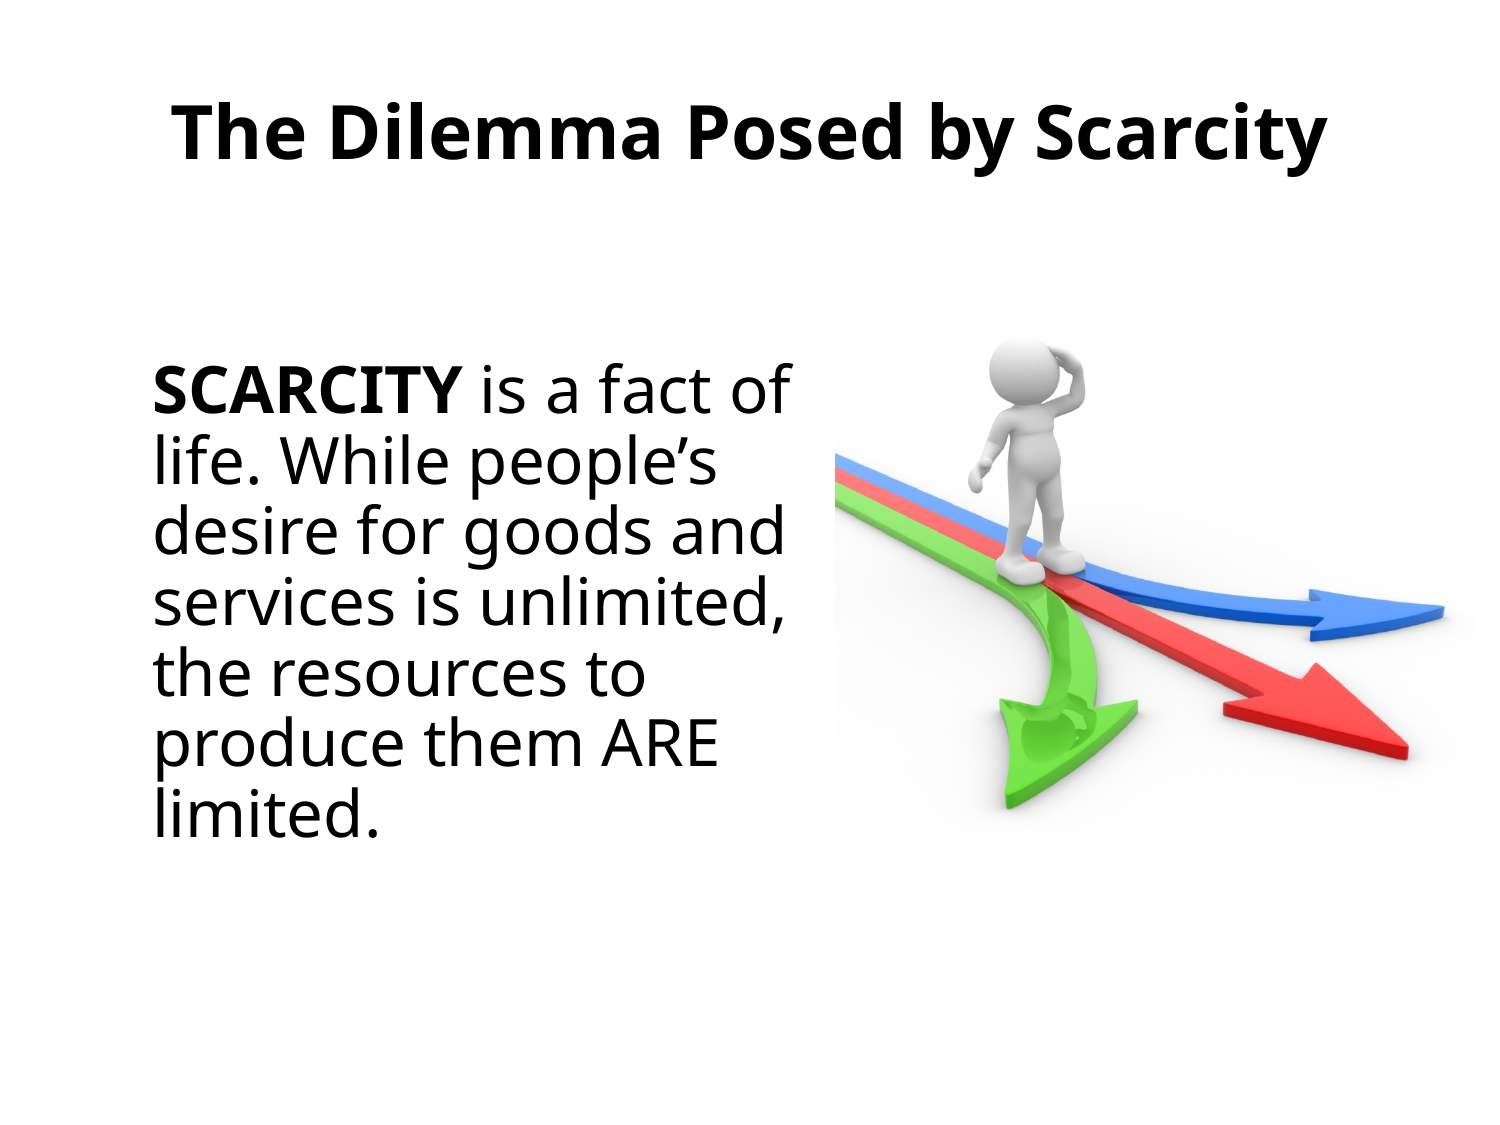

# The Dilemma Posed by Scarcity
SCARCITY is a fact of life. While people’s desire for goods and services is unlimited, the resources to produce them ARE limited.